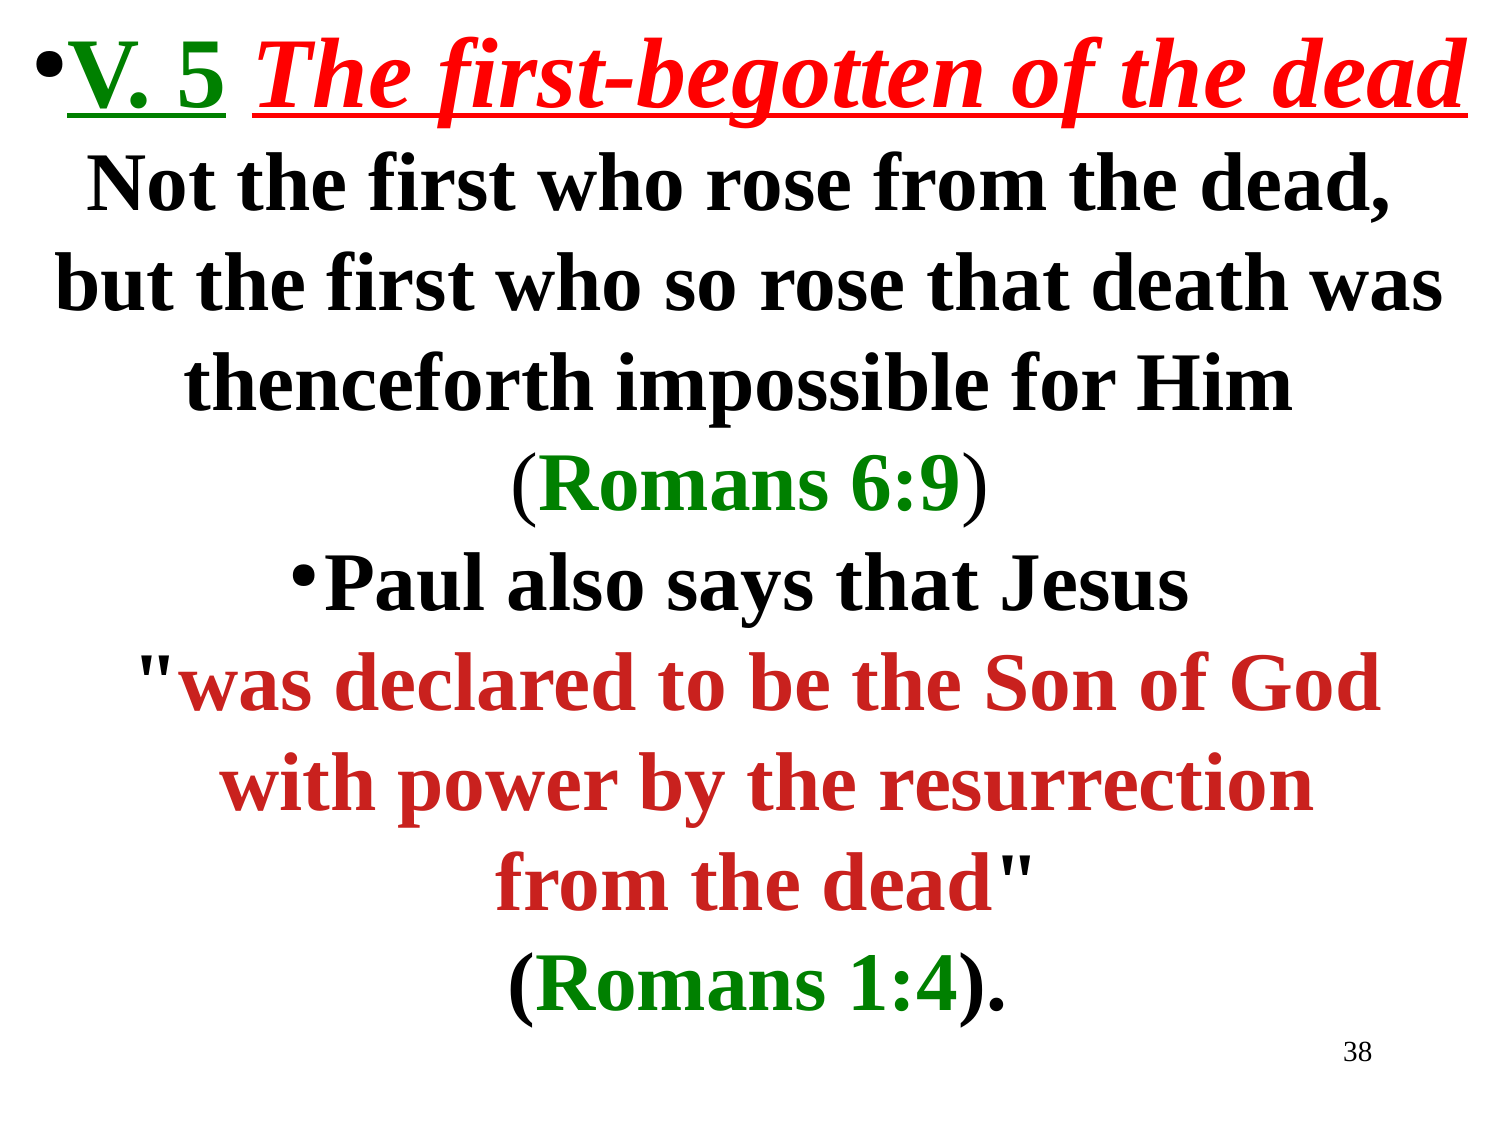

V. 5 The first-begotten of the dead
Not the first who rose from the dead,
but the first who so rose that death was thenceforth impossible for Him
(Romans 6:9)
Paul also says that Jesus
"was declared to be the Son of God
with power by the resurrection
 from the dead"
(Romans 1:4).